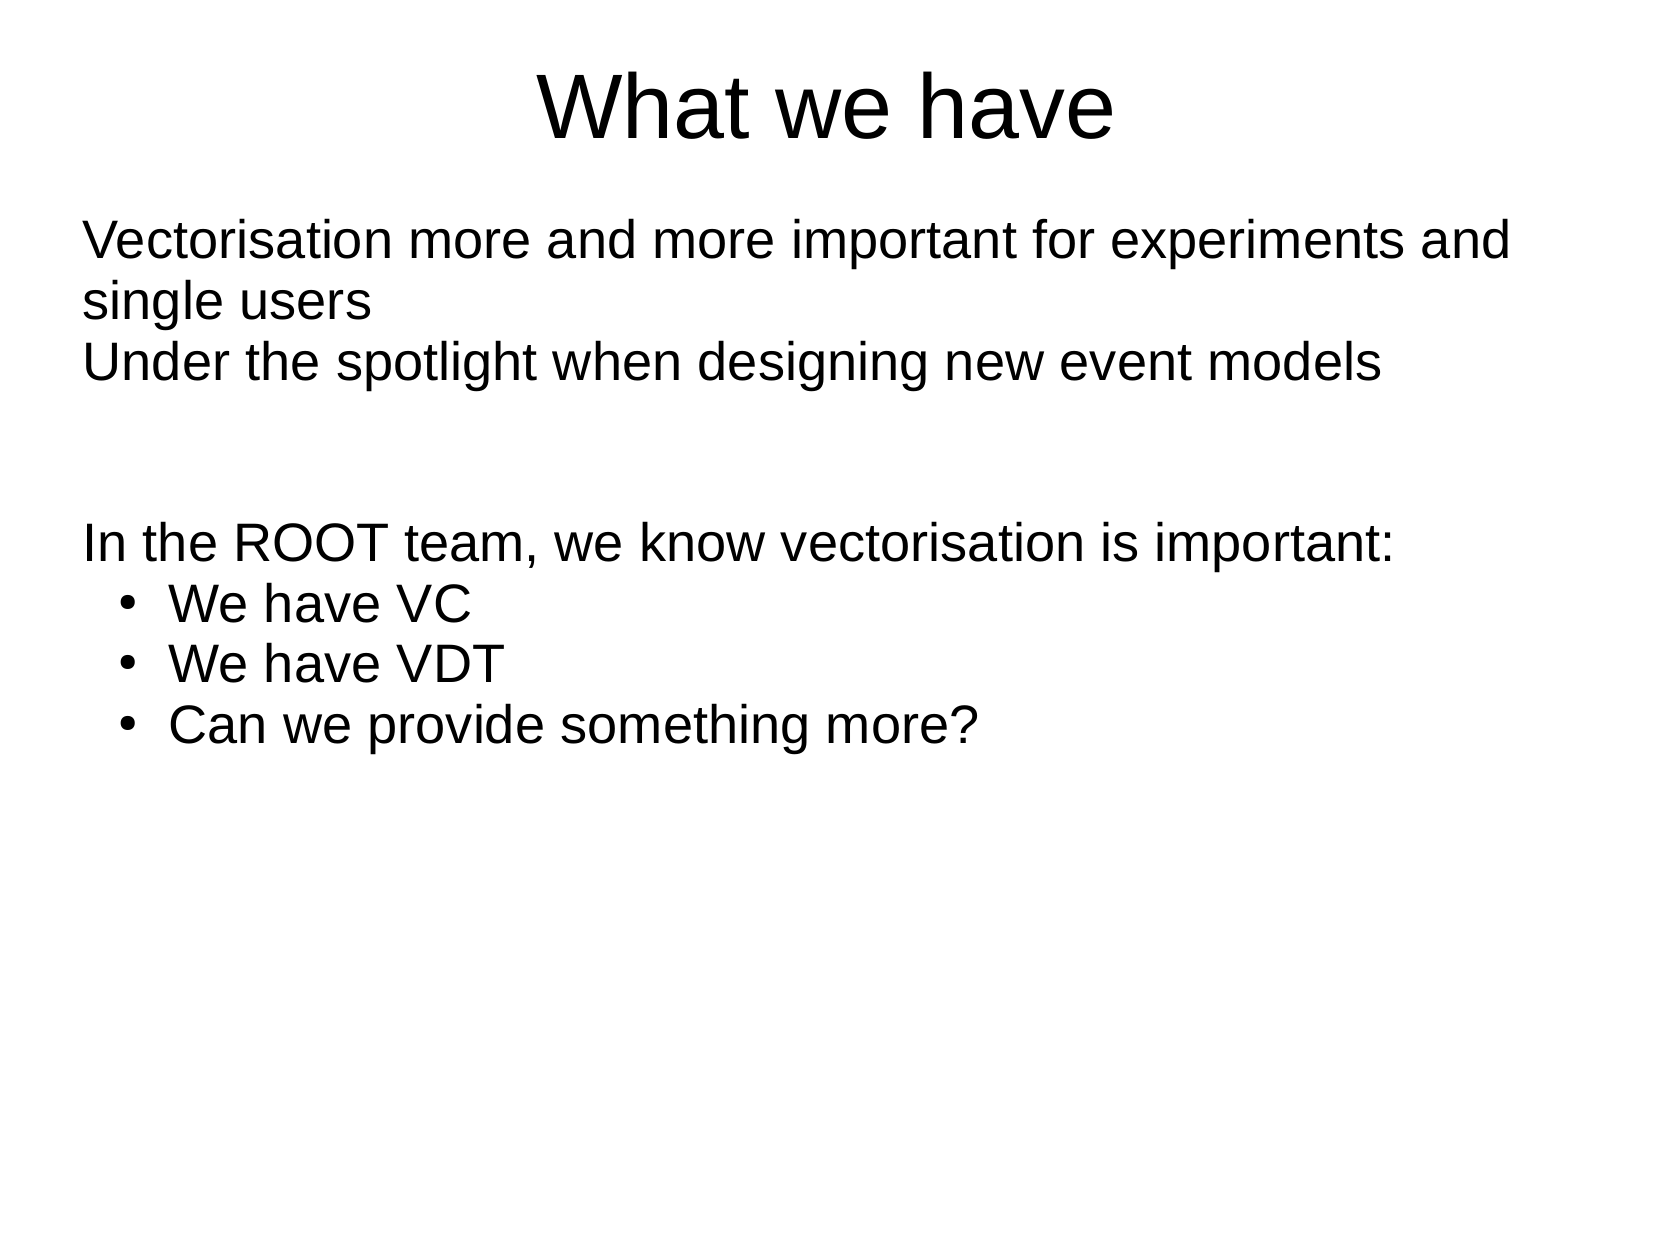

# What we have
Vectorisation more and more important for experiments and single users
Under the spotlight when designing new event models
In the ROOT team, we know vectorisation is important:
 We have VC
 We have VDT
 Can we provide something more?